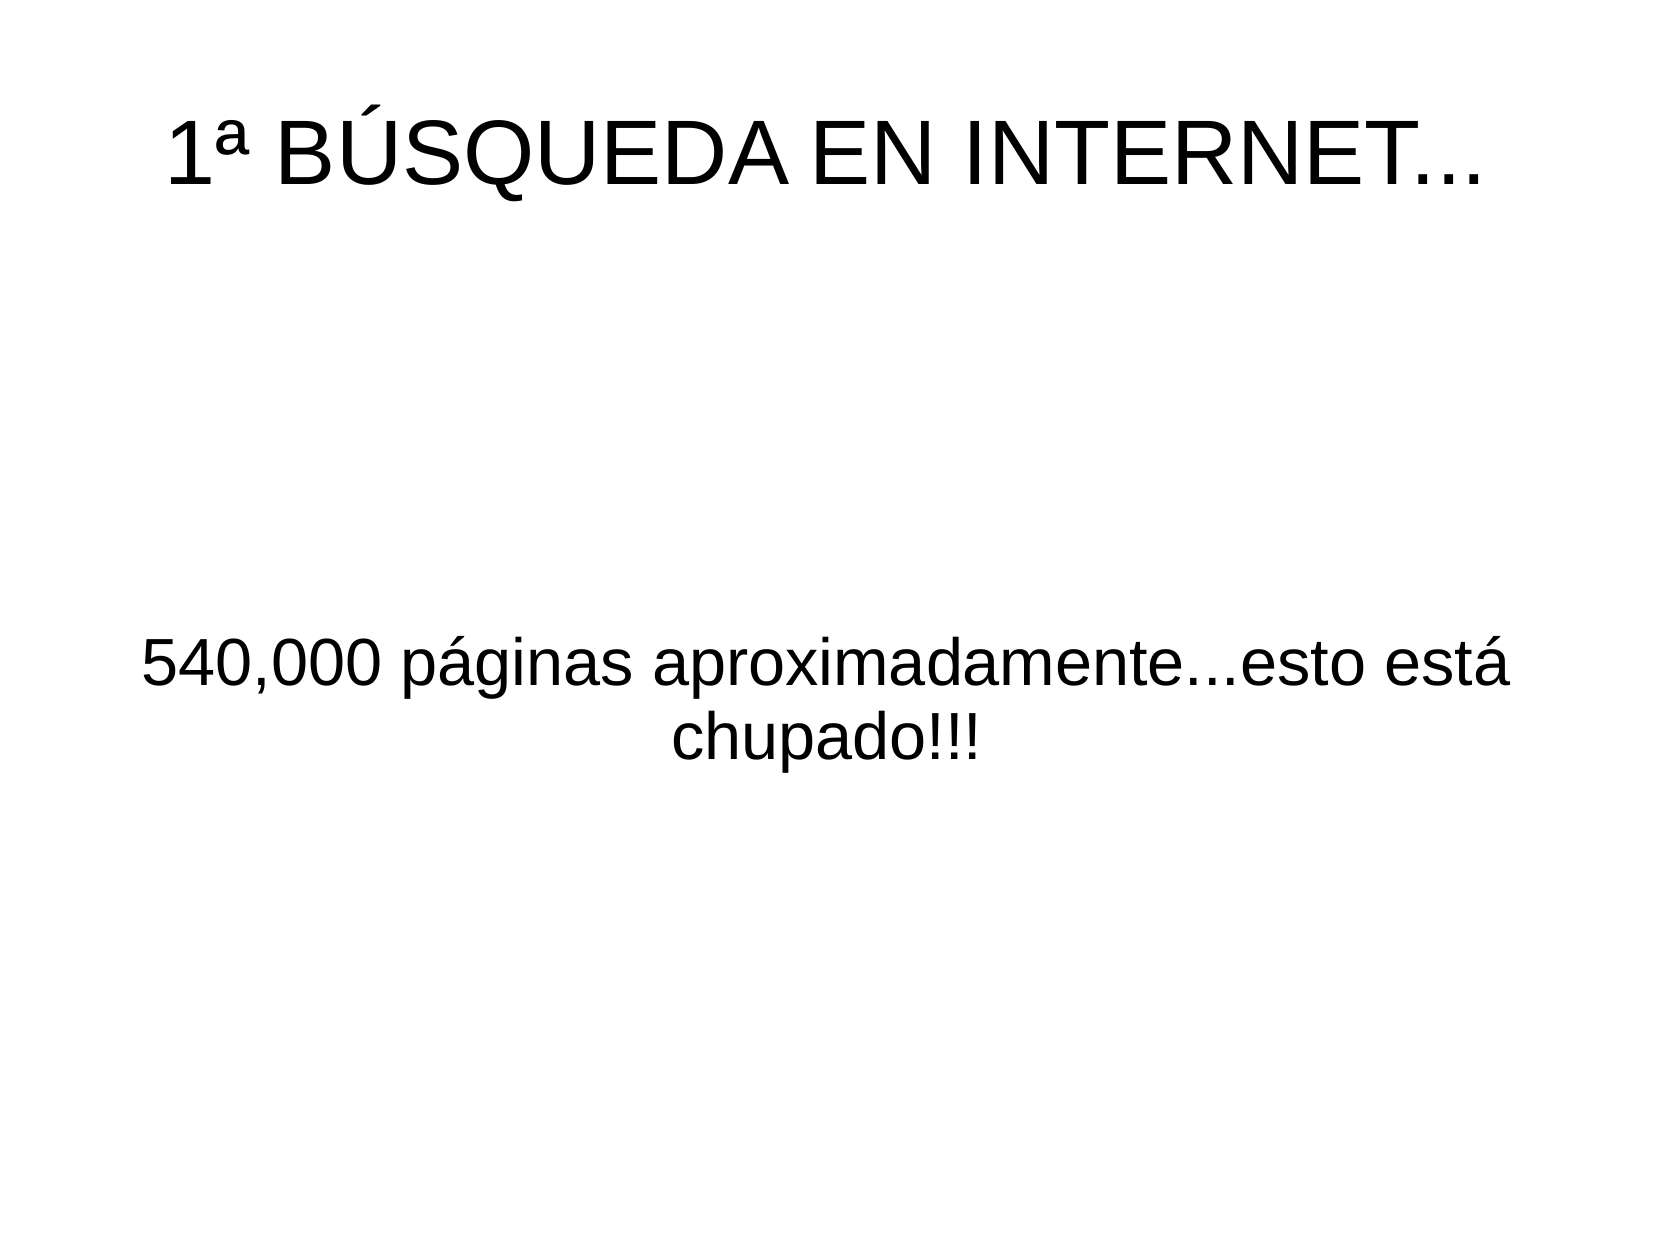

# 1ª BÚSQUEDA EN INTERNET...
540,000 páginas aproximadamente...esto está chupado!!!